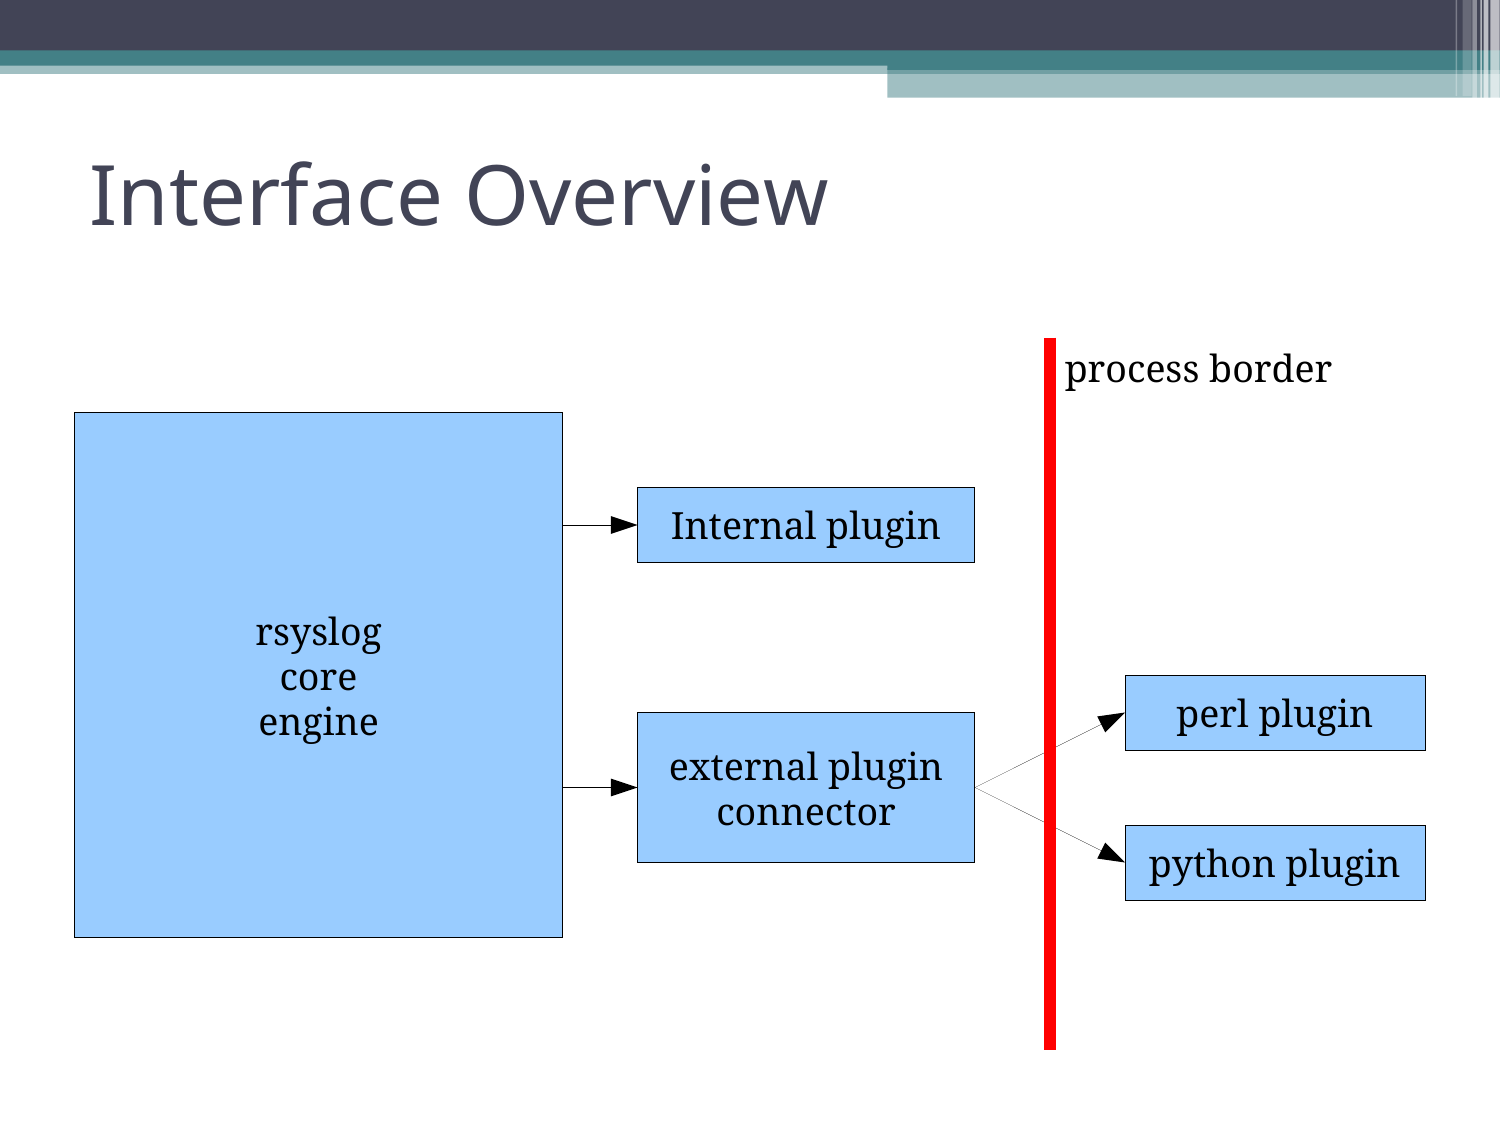

# Interface Overview
process border
rsyslog
core
engine
Internal plugin
perl plugin
external plugin
connector
python plugin